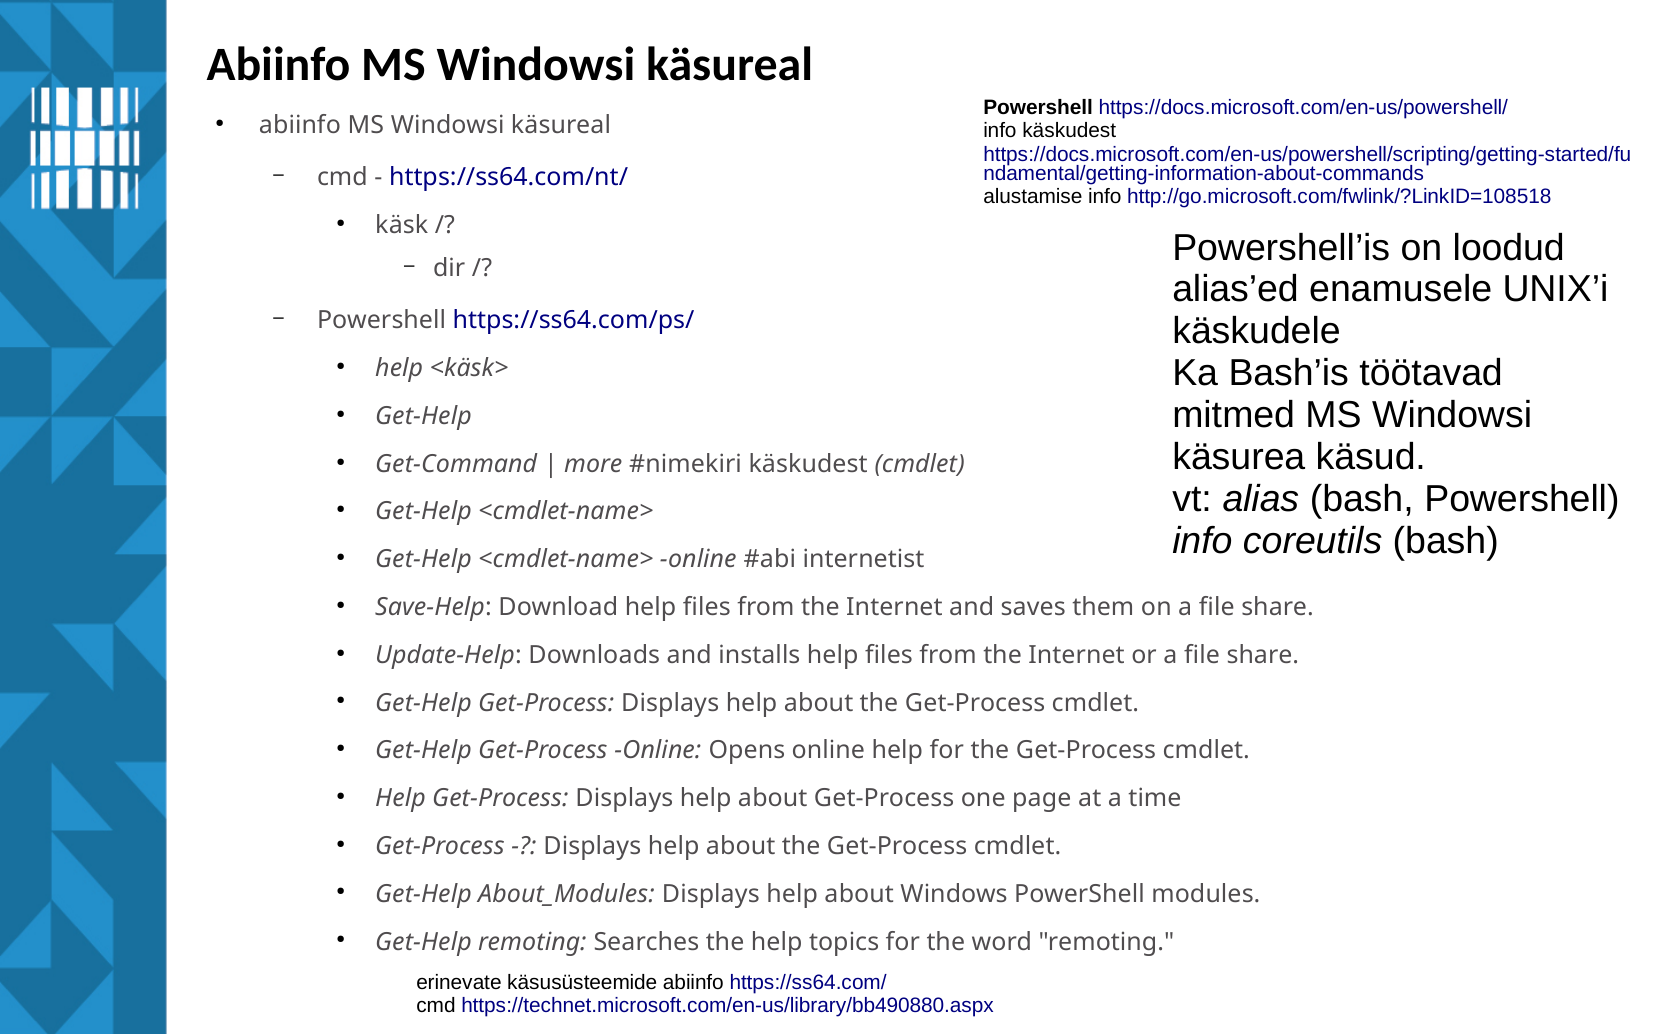

# Abiinfo MS Windowsi käsureal
Powershell https://docs.microsoft.com/en-us/powershell/
info käskudest https://docs.microsoft.com/en-us/powershell/scripting/getting-started/fundamental/getting-information-about-commands
alustamise info http://go.microsoft.com/fwlink/?LinkID=108518
abiinfo MS Windowsi käsureal
cmd - https://ss64.com/nt/
käsk /?
dir /?
Powershell https://ss64.com/ps/
help <käsk>
Get-Help
Get-Command | more #nimekiri käskudest (cmdlet)
Get-Help <cmdlet-name>
Get-Help <cmdlet-name> -online #abi internetist
Save-Help: Download help files from the Internet and saves them on a file share.
Update-Help: Downloads and installs help files from the Internet or a file share.
Get-Help Get-Process: Displays help about the Get-Process cmdlet.
Get-Help Get-Process -Online: Opens online help for the Get-Process cmdlet.
Help Get-Process: Displays help about Get-Process one page at a time
Get-Process -?: Displays help about the Get-Process cmdlet.
Get-Help About_Modules: Displays help about Windows PowerShell modules.
Get-Help remoting: Searches the help topics for the word "remoting."
Powershell’is on loodud alias’ed enamusele UNIX’i käskudele
Ka Bash’is töötavad mitmed MS Windowsi käsurea käsud.
vt: alias (bash, Powershell)
info coreutils (bash)
erinevate käsusüsteemide abiinfo https://ss64.com/
cmd https://technet.microsoft.com/en-us/library/bb490880.aspx